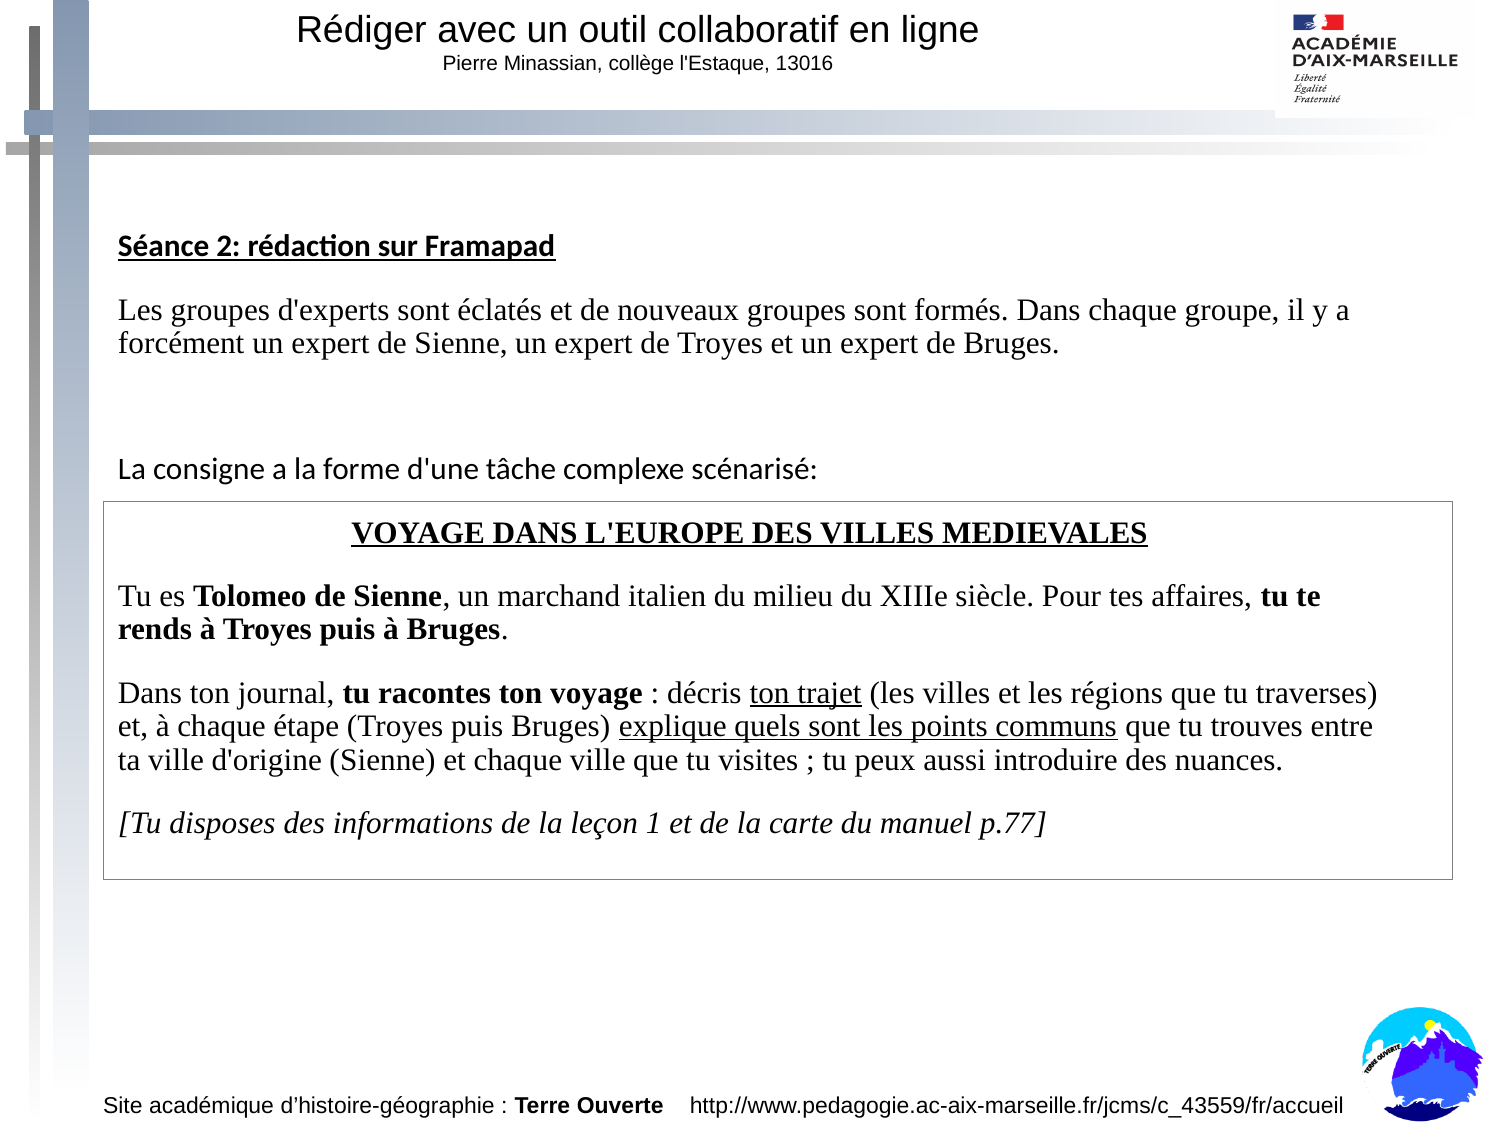

Rédiger avec un outil collaboratif en ligne
Pierre Minassian, collège l'Estaque, 13016
# Séance 2: rédaction sur Framapad
Les groupes d'experts sont éclatés et de nouveaux groupes sont formés. Dans chaque groupe, il y a forcément un expert de Sienne, un expert de Troyes et un expert de Bruges.
La consigne a la forme d'une tâche complexe scénarisé:
VOYAGE DANS L'EUROPE DES VILLES MEDIEVALES
Tu es Tolomeo de Sienne, un marchand italien du milieu du XIIIe siècle. Pour tes affaires, tu te rends à Troyes puis à Bruges.
Dans ton journal, tu racontes ton voyage : décris ton trajet (les villes et les régions que tu traverses) et, à chaque étape (Troyes puis Bruges) explique quels sont les points communs que tu trouves entre ta ville d'origine (Sienne) et chaque ville que tu visites ; tu peux aussi introduire des nuances.
[Tu disposes des informations de la leçon 1 et de la carte du manuel p.77]
Site académique d’histoire-géographie : Terre Ouverte http://www.pedagogie.ac-aix-marseille.fr/jcms/c_43559/fr/accueil